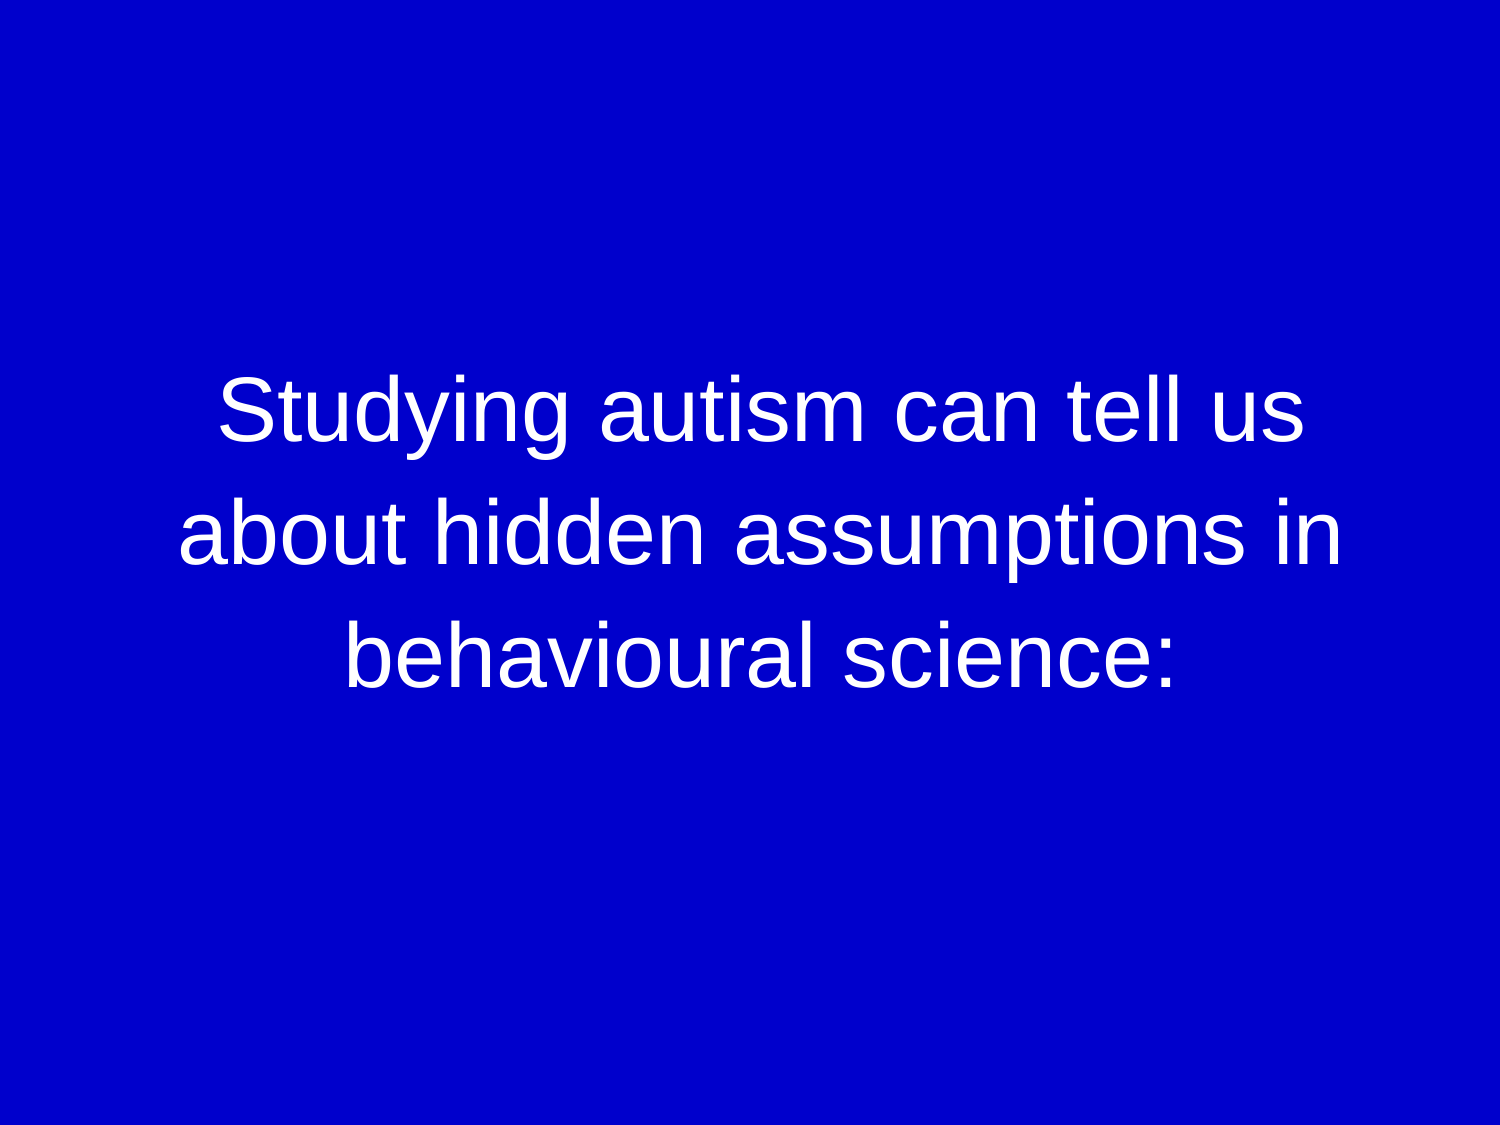

# Studying autism can tell us about hidden assumptions in behavioural science: